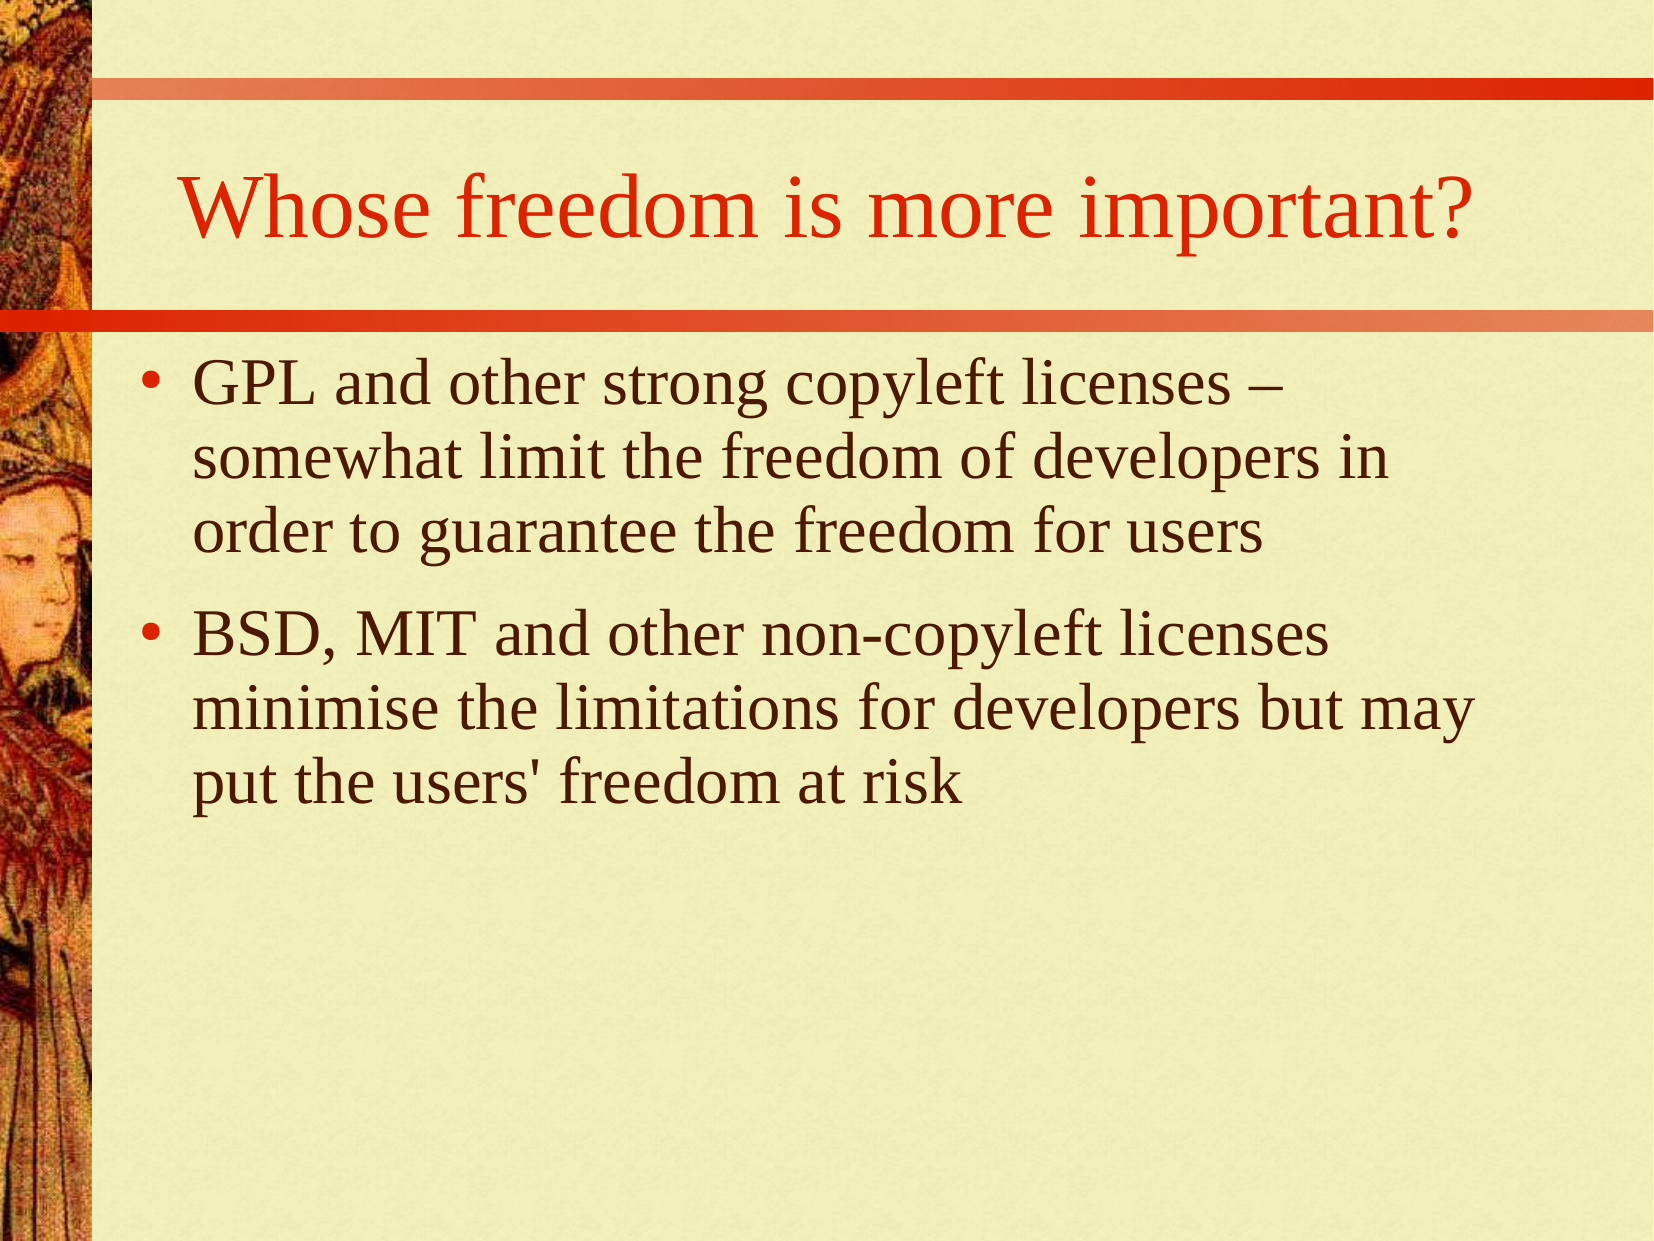

# Whose freedom is more important?
GPL and other strong copyleft licenses – somewhat limit the freedom of developers in order to guarantee the freedom for users
BSD, MIT and other non-copyleft licenses minimise the limitations for developers but may put the users' freedom at risk